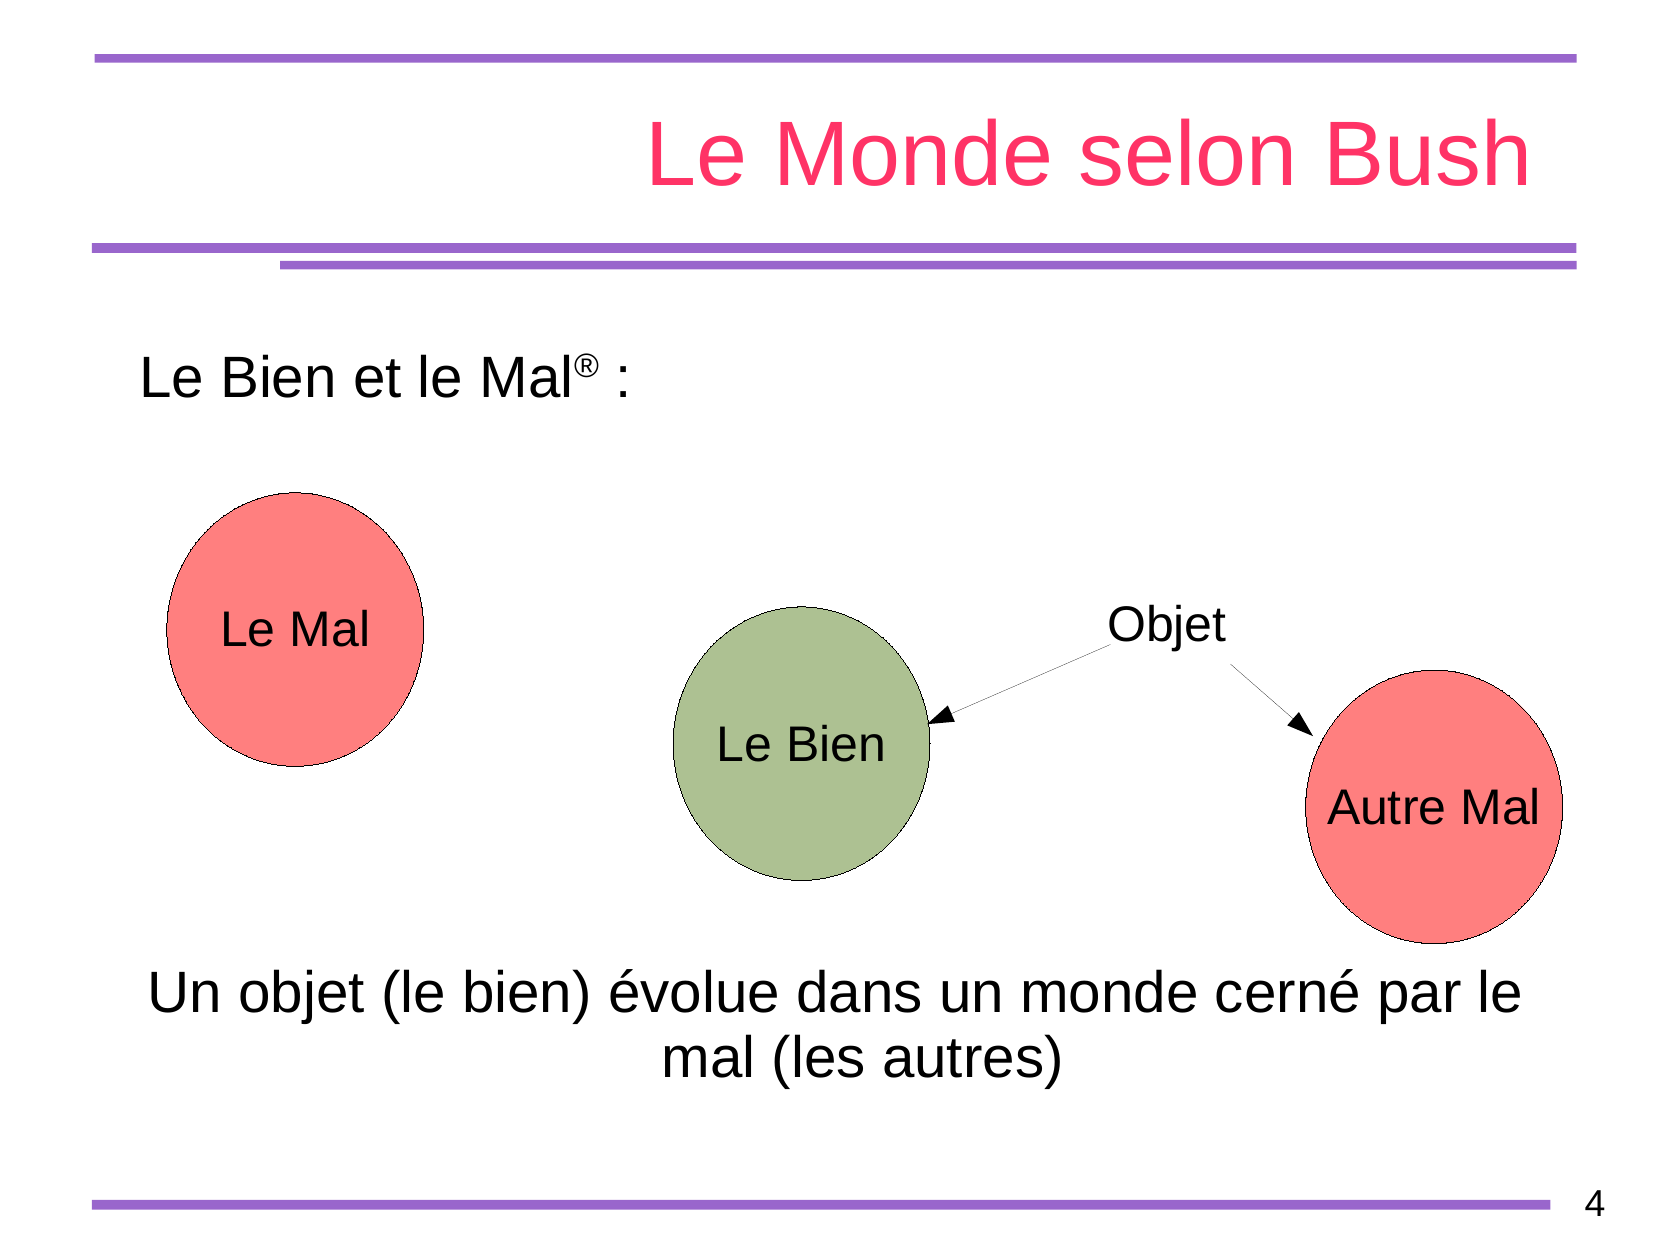

# Le Monde selon Bush
Le Bien et le Mal® :
Un objet (le bien) évolue dans un monde cerné par le mal (les autres)
Le Mal
Objet
Le Bien
Autre Mal